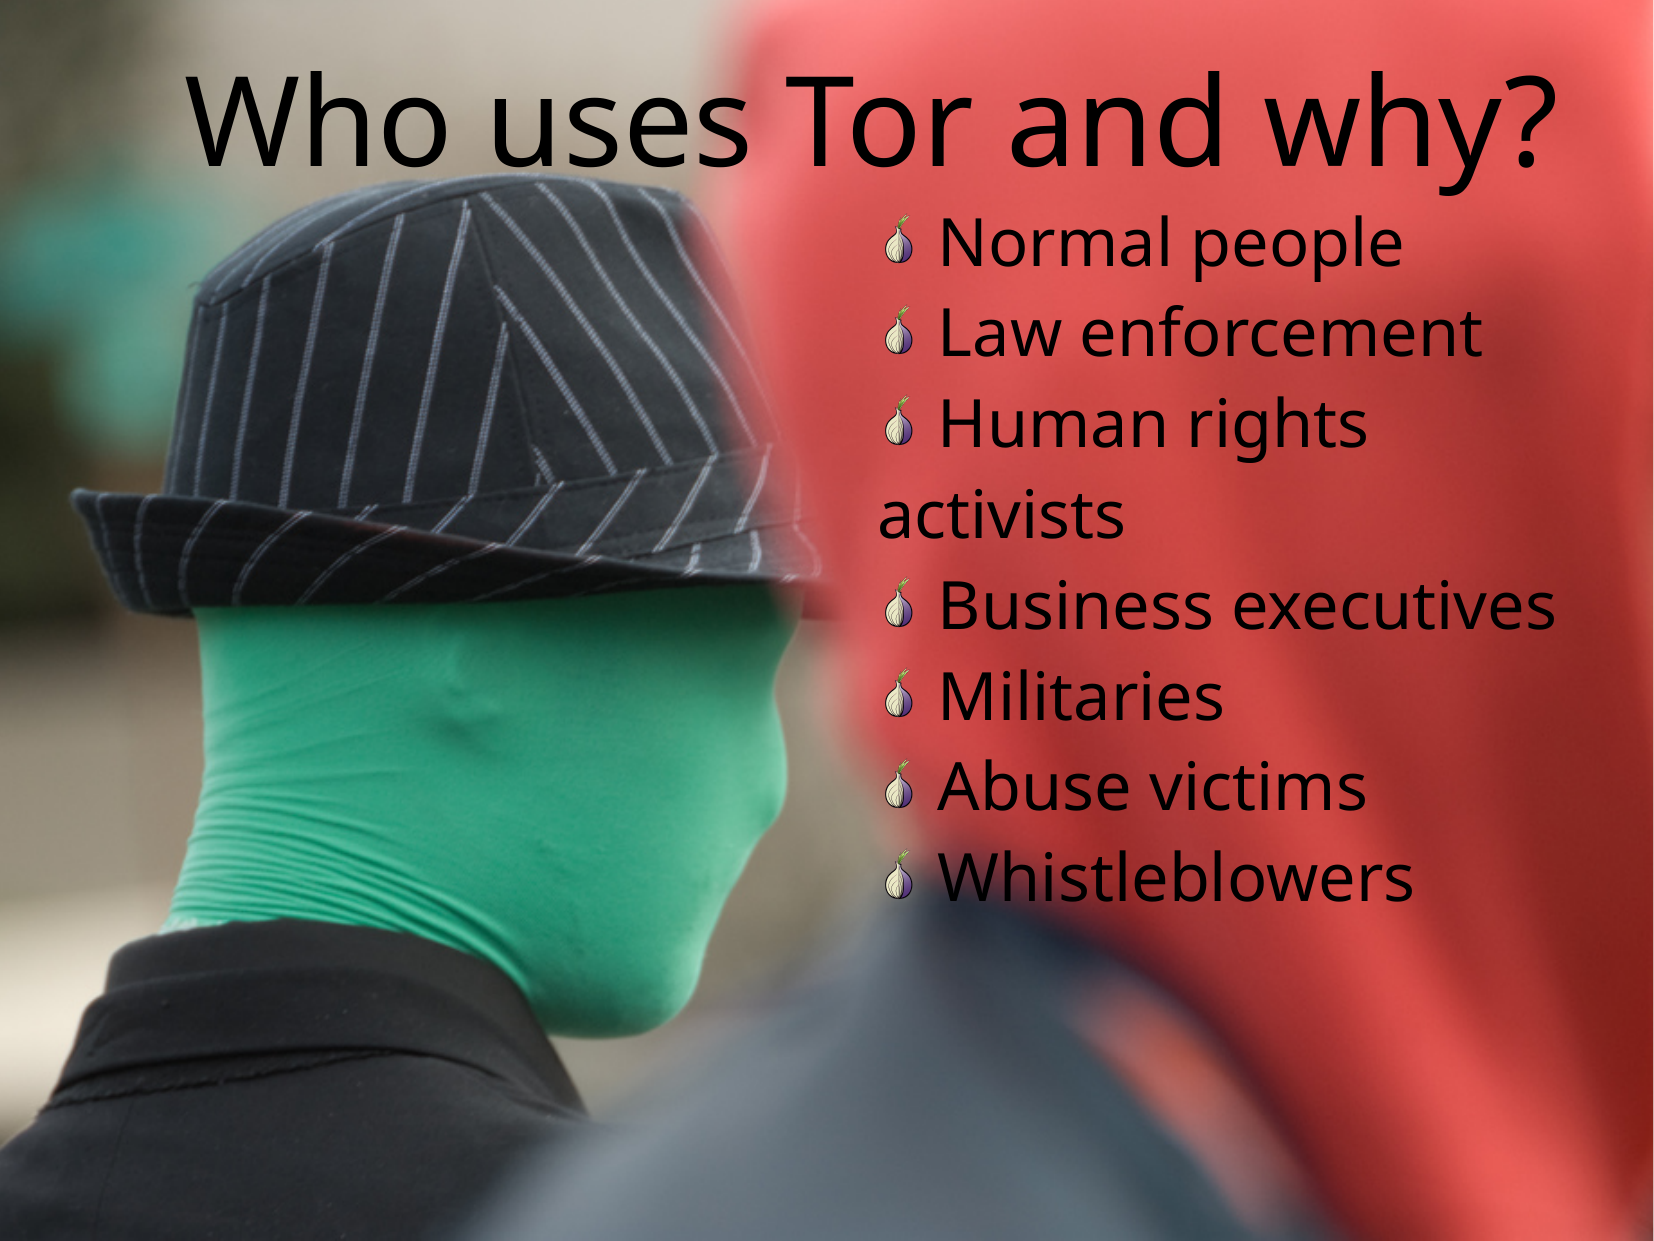

Who uses Tor and why?
 Normal people
 Law enforcement
 Human rights activists
 Business executives
 Militaries
 Abuse victims
 Whistleblowers